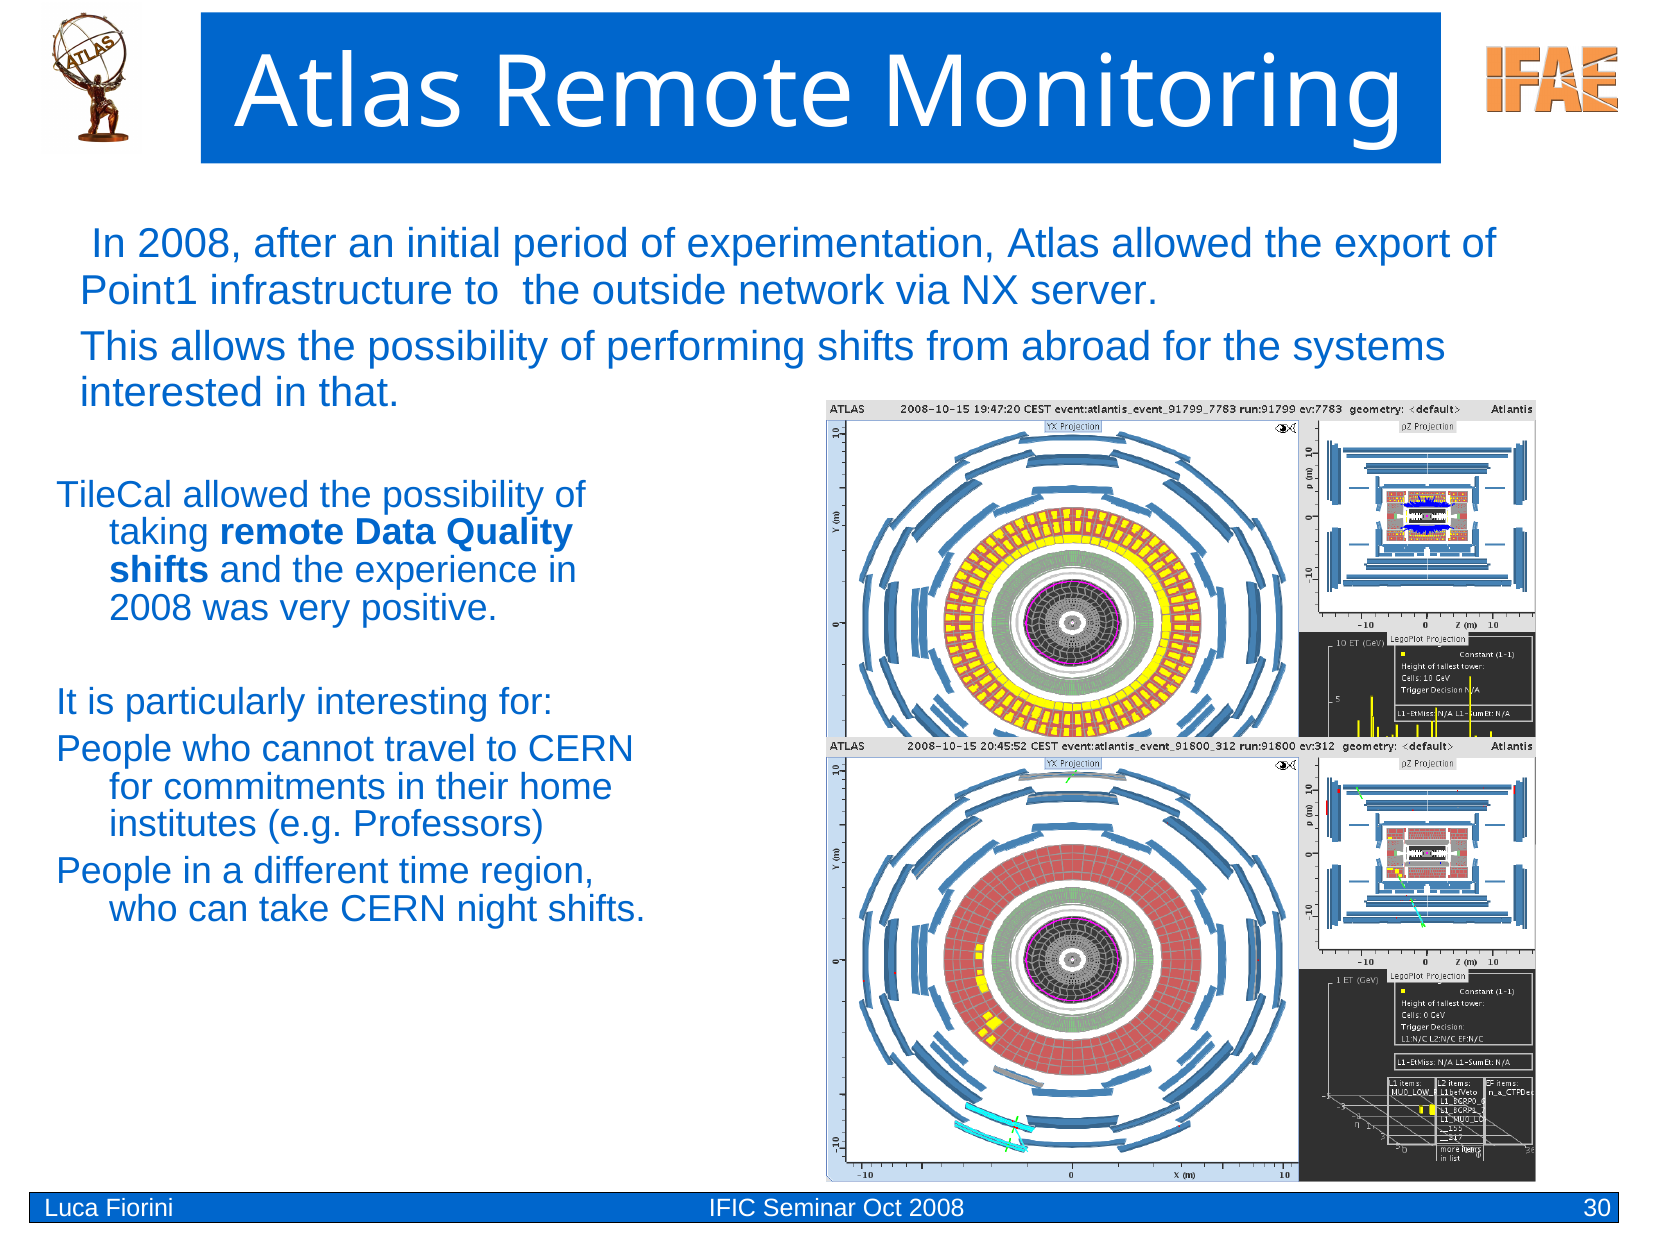

Atlas Remote Monitoring
 In 2008, after an initial period of experimentation, Atlas allowed the export of Point1 infrastructure to the outside network via NX server.
This allows the possibility of performing shifts from abroad for the systems interested in that.
# TileCal allowed the possibility of taking remote Data Quality shifts and the experience in 2008 was very positive.
It is particularly interesting for:
People who cannot travel to CERN for commitments in their home institutes (e.g. Professors)
People in a different time region, who can take CERN night shifts.
Luca Fiorini								IFIC Seminar Oct 2008								 30